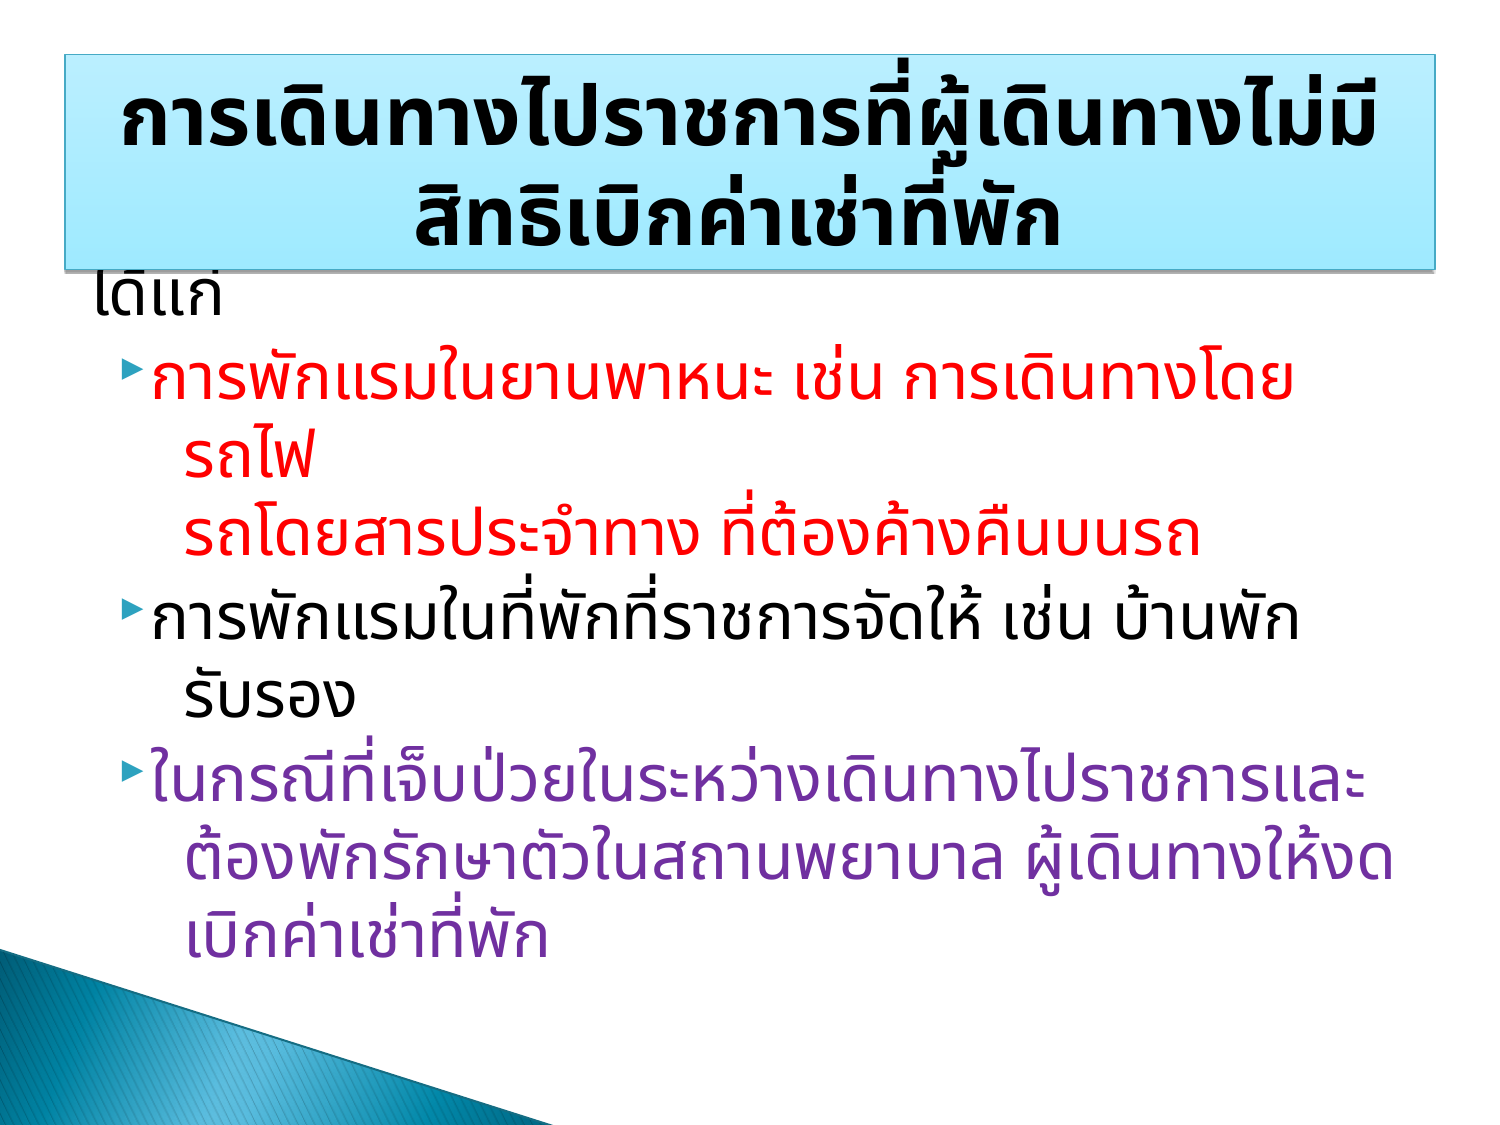

การเดินทางไปราชการที่ผู้เดินทางไม่มีสิทธิเบิกค่าเช่าที่พัก
# ได้แก่
การพักแรมในยานพาหนะ เช่น การเดินทางโดยรถไฟ
รถโดยสารประจำทาง ที่ต้องค้างคืนบนรถ
การพักแรมในที่พักที่ราชการจัดให้ เช่น บ้านพักรับรอง
ในกรณีที่เจ็บป่วยในระหว่างเดินทางไปราชการและต้องพักรักษาตัวในสถานพยาบาล ผู้เดินทางให้งดเบิกค่าเช่าที่พัก